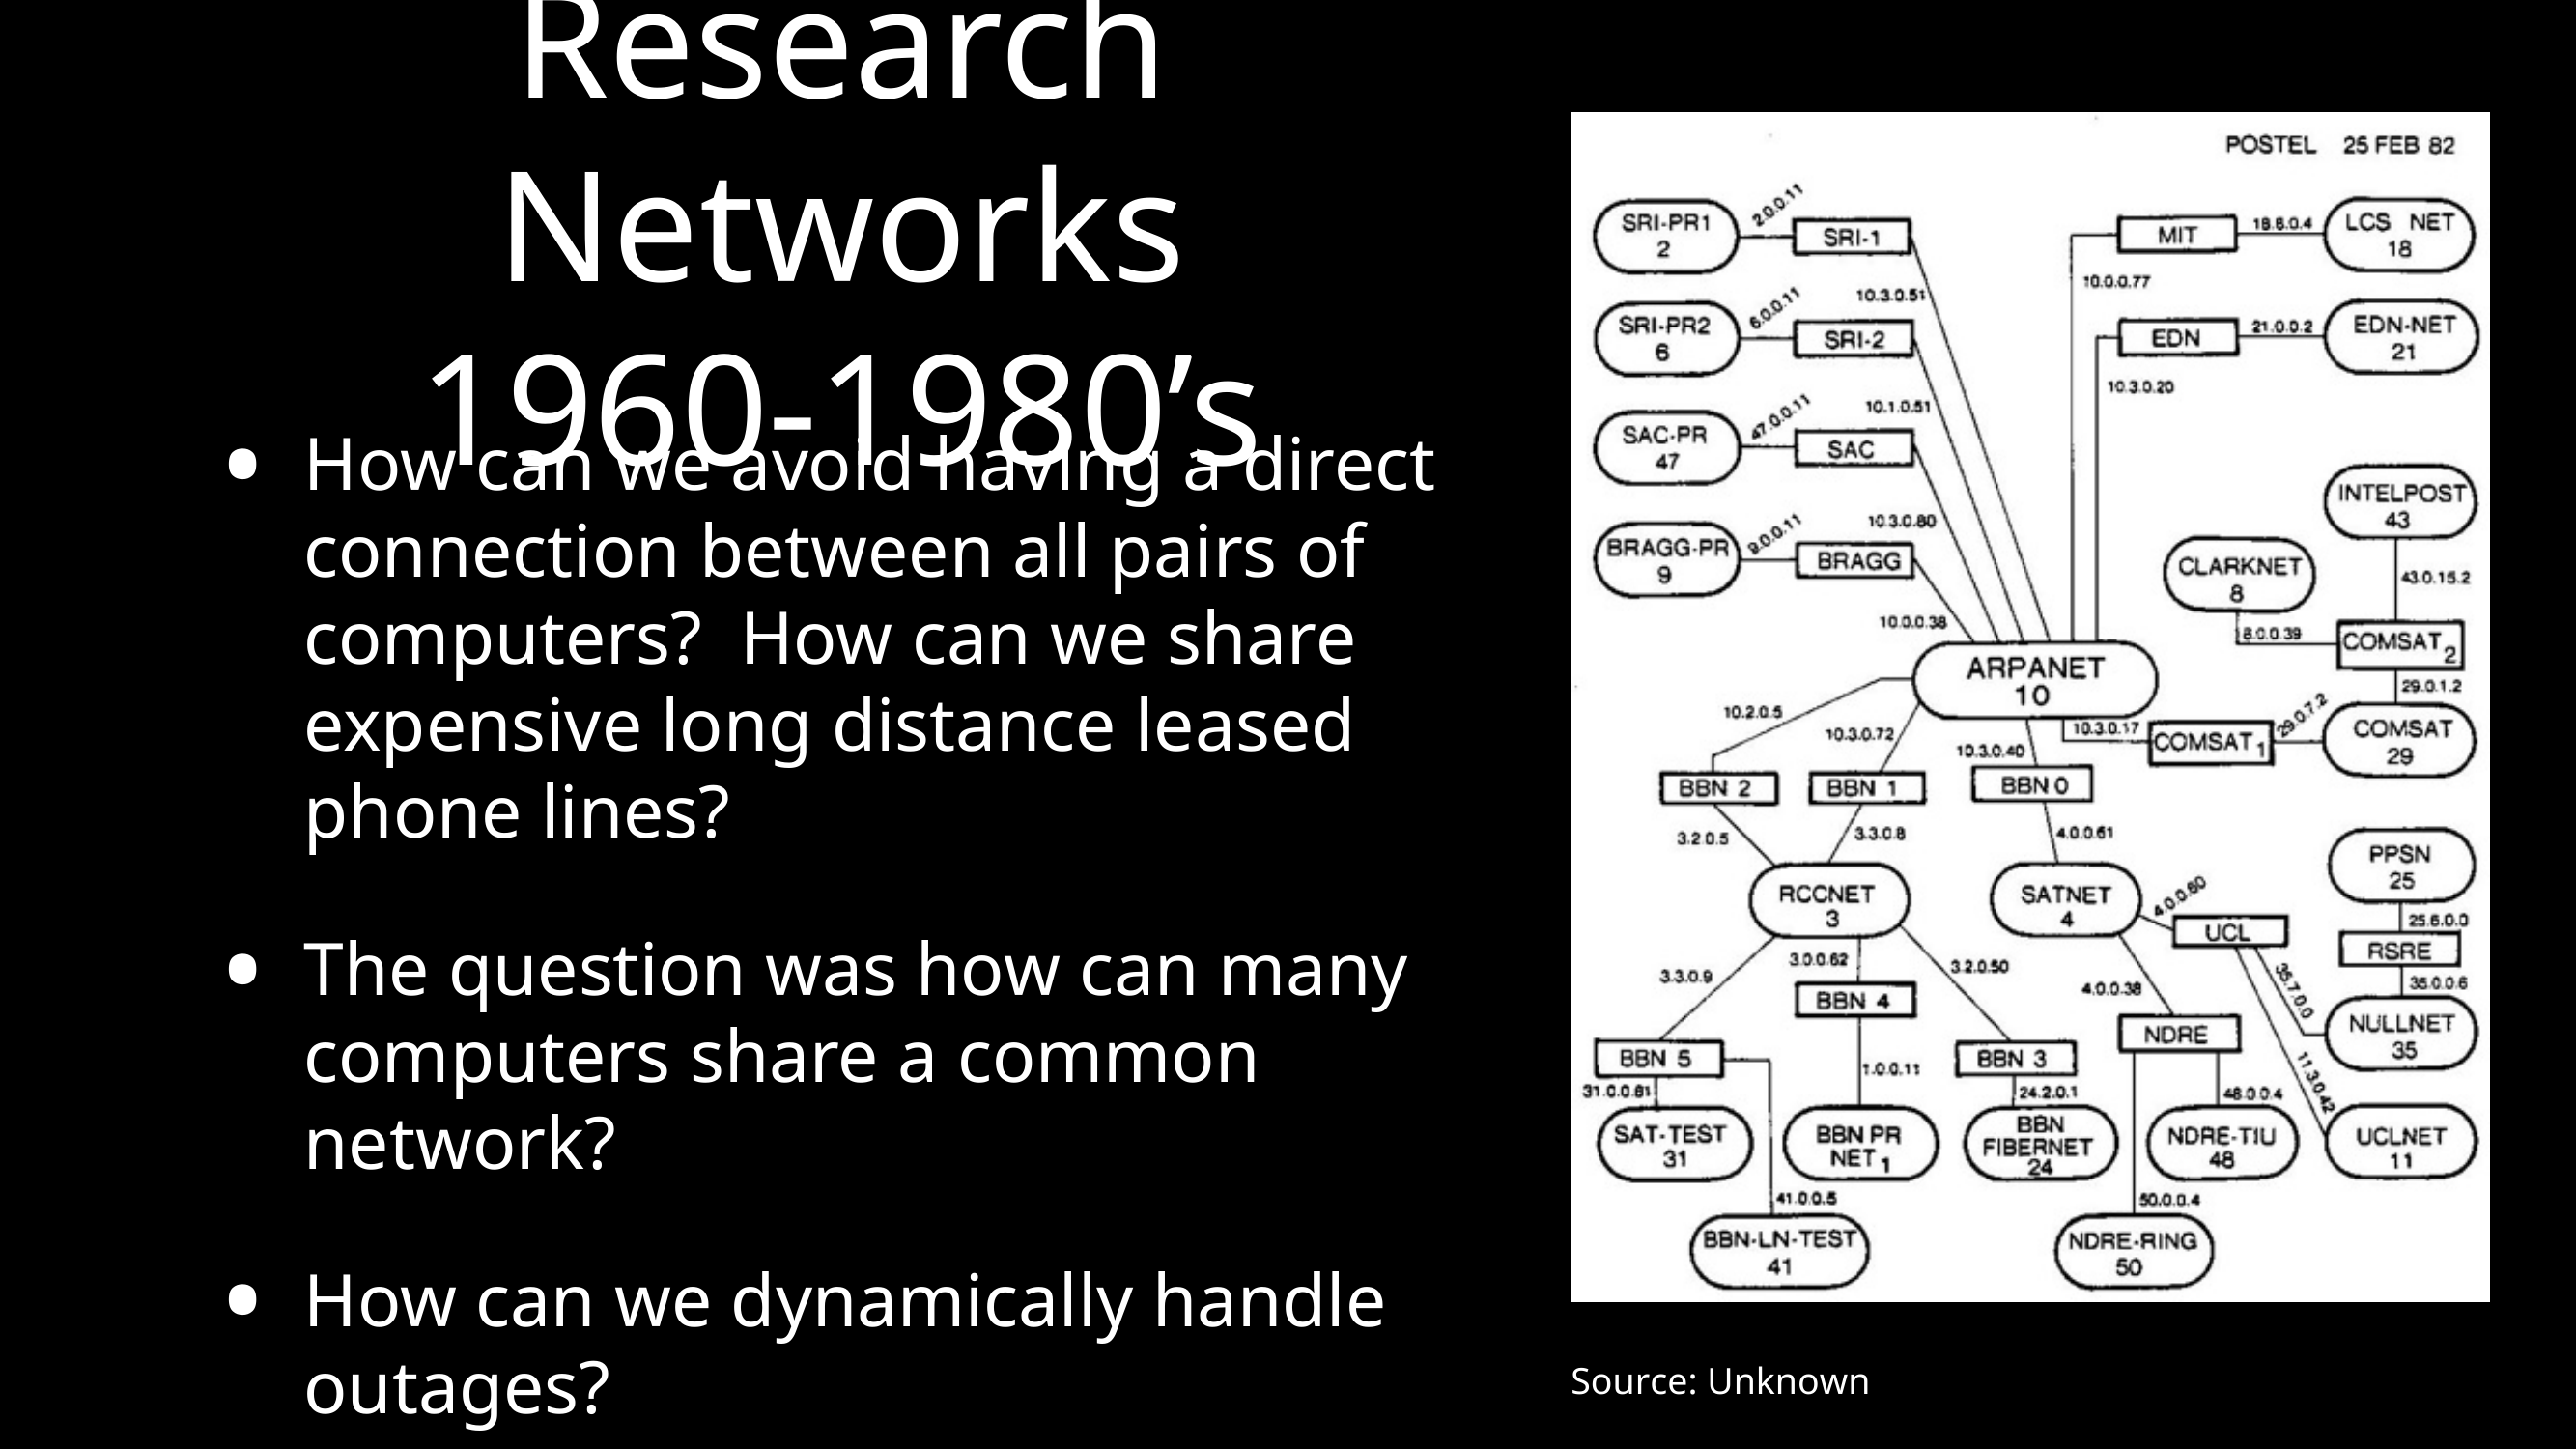

# Research Networks 1960-1980’s
How can we avoid having a direct connection between all pairs of computers? How can we share expensive long distance leased phone lines?
The question was how can many computers share a common network?
How can we dynamically handle outages?
Source: Unknown